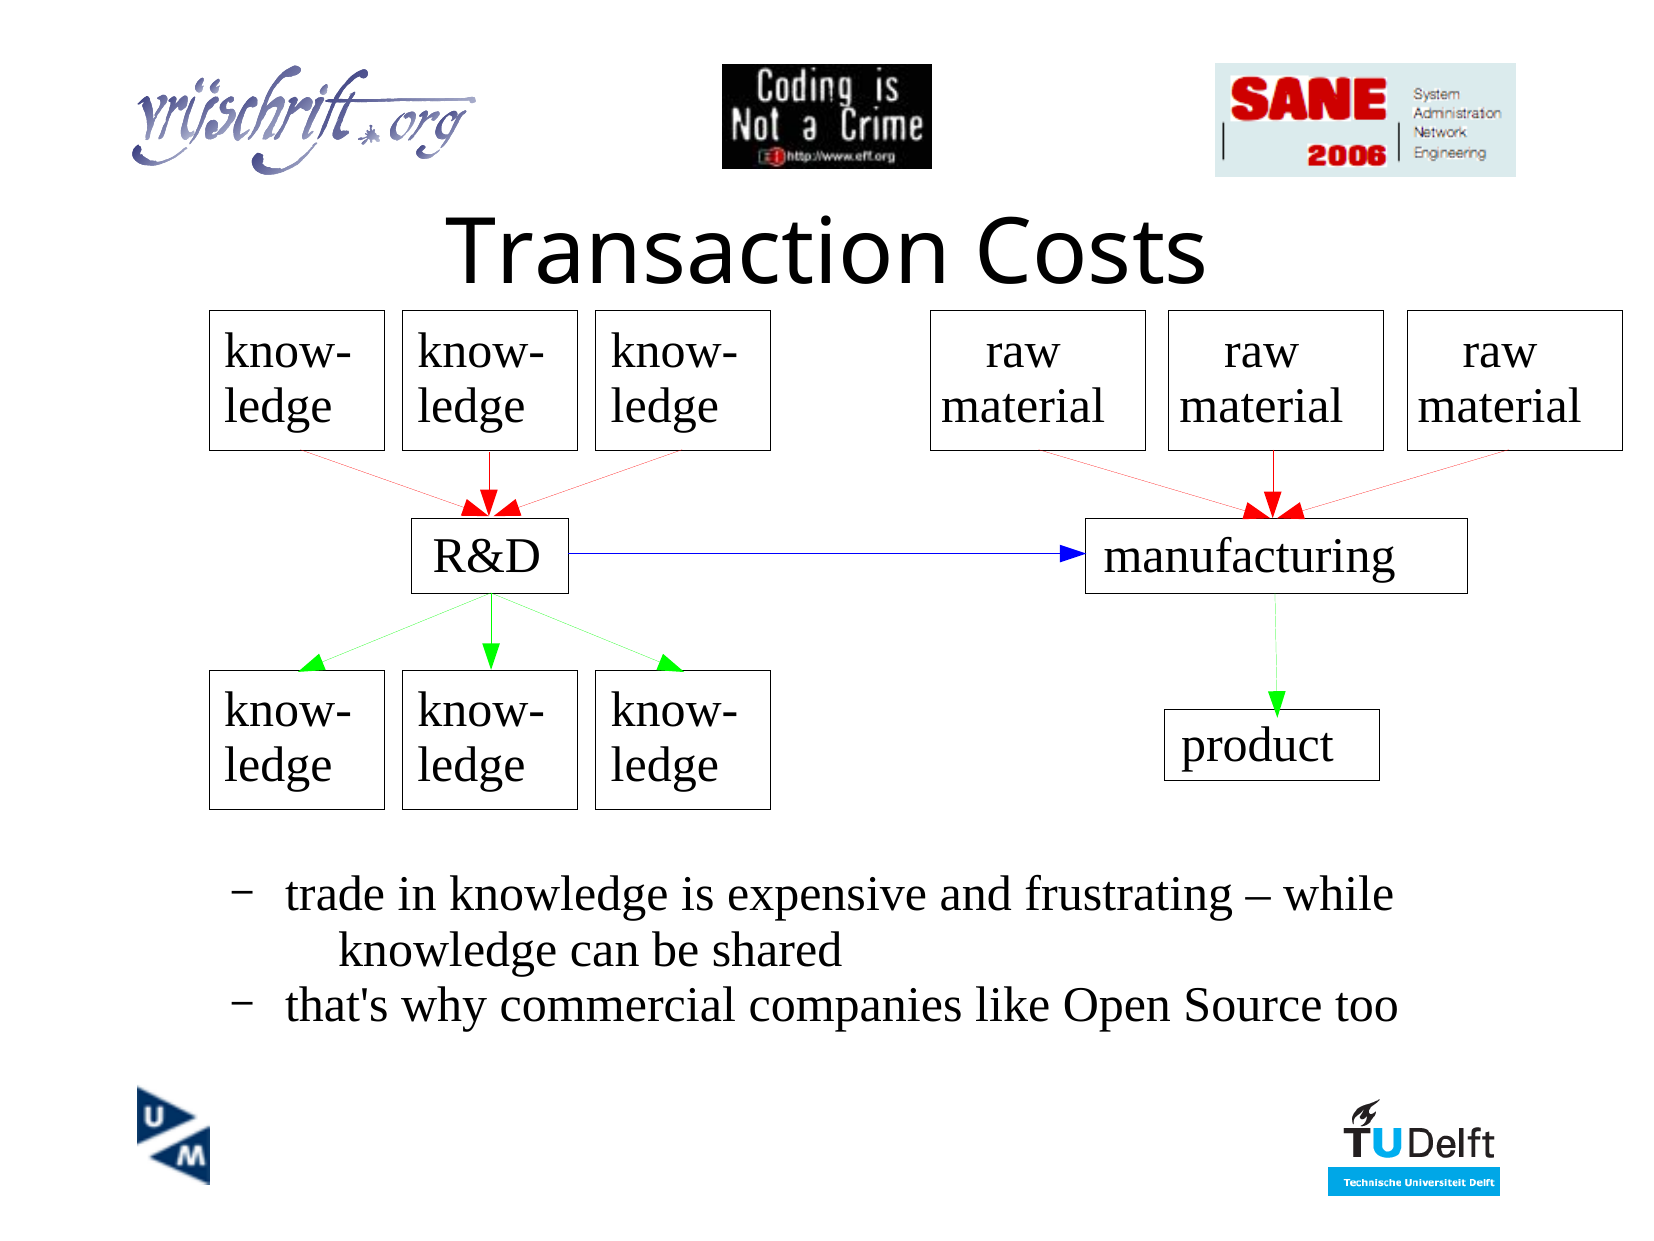

# Transaction Costs
know-
ledge
know-
ledge
know-
ledge
raw
material
raw
material
raw
material
R&D
manufacturing
know-
ledge
know-
ledge
know-
ledge
product
trade in knowledge is expensive and frustrating – while knowledge can be shared
that's why commercial companies like Open Source too